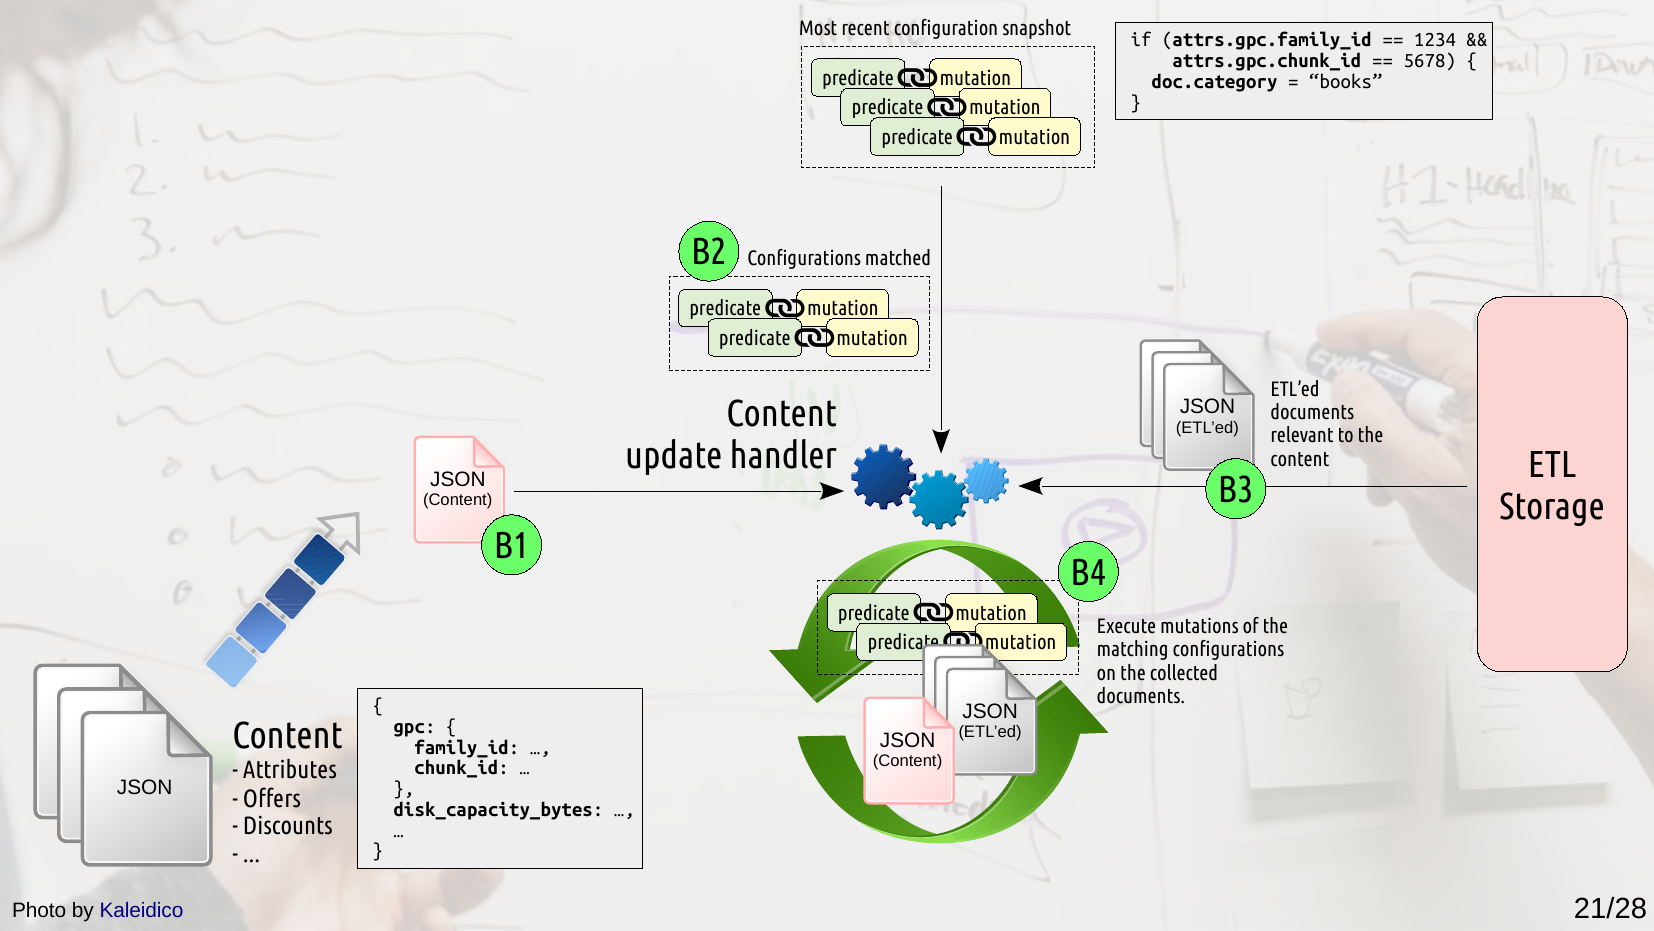

Most recent configuration snapshot
predicate
mutation
predicate
mutation
predicate
mutation
B2
Configurations matched
predicate
mutation
predicate
mutation
if (attrs.gpc.family_id == 1234 &&
 attrs.gpc.chunk_id == 5678) {
 doc.category = “books”
}
ETL
Storage
JSON
JSON
JSON
(ETL’ed)
ETL’ed documents relevant to the content
B3
Content
update handler
JSON
(Content)
B1
B4
predicate
mutation
predicate
mutation
Execute mutations of the matching configurations on the collected documents.
JSON
JSON
JSON
(ETL’ed)
JSON
(Content)
JSON
JSON
JSON
Content
- Attributes
- Offers
- Discounts
- ...
{
 gpc: {
 family_id: …,
 chunk_id: …
 },
 disk_capacity_bytes: …,
 …
}
Photo by Kaleidico